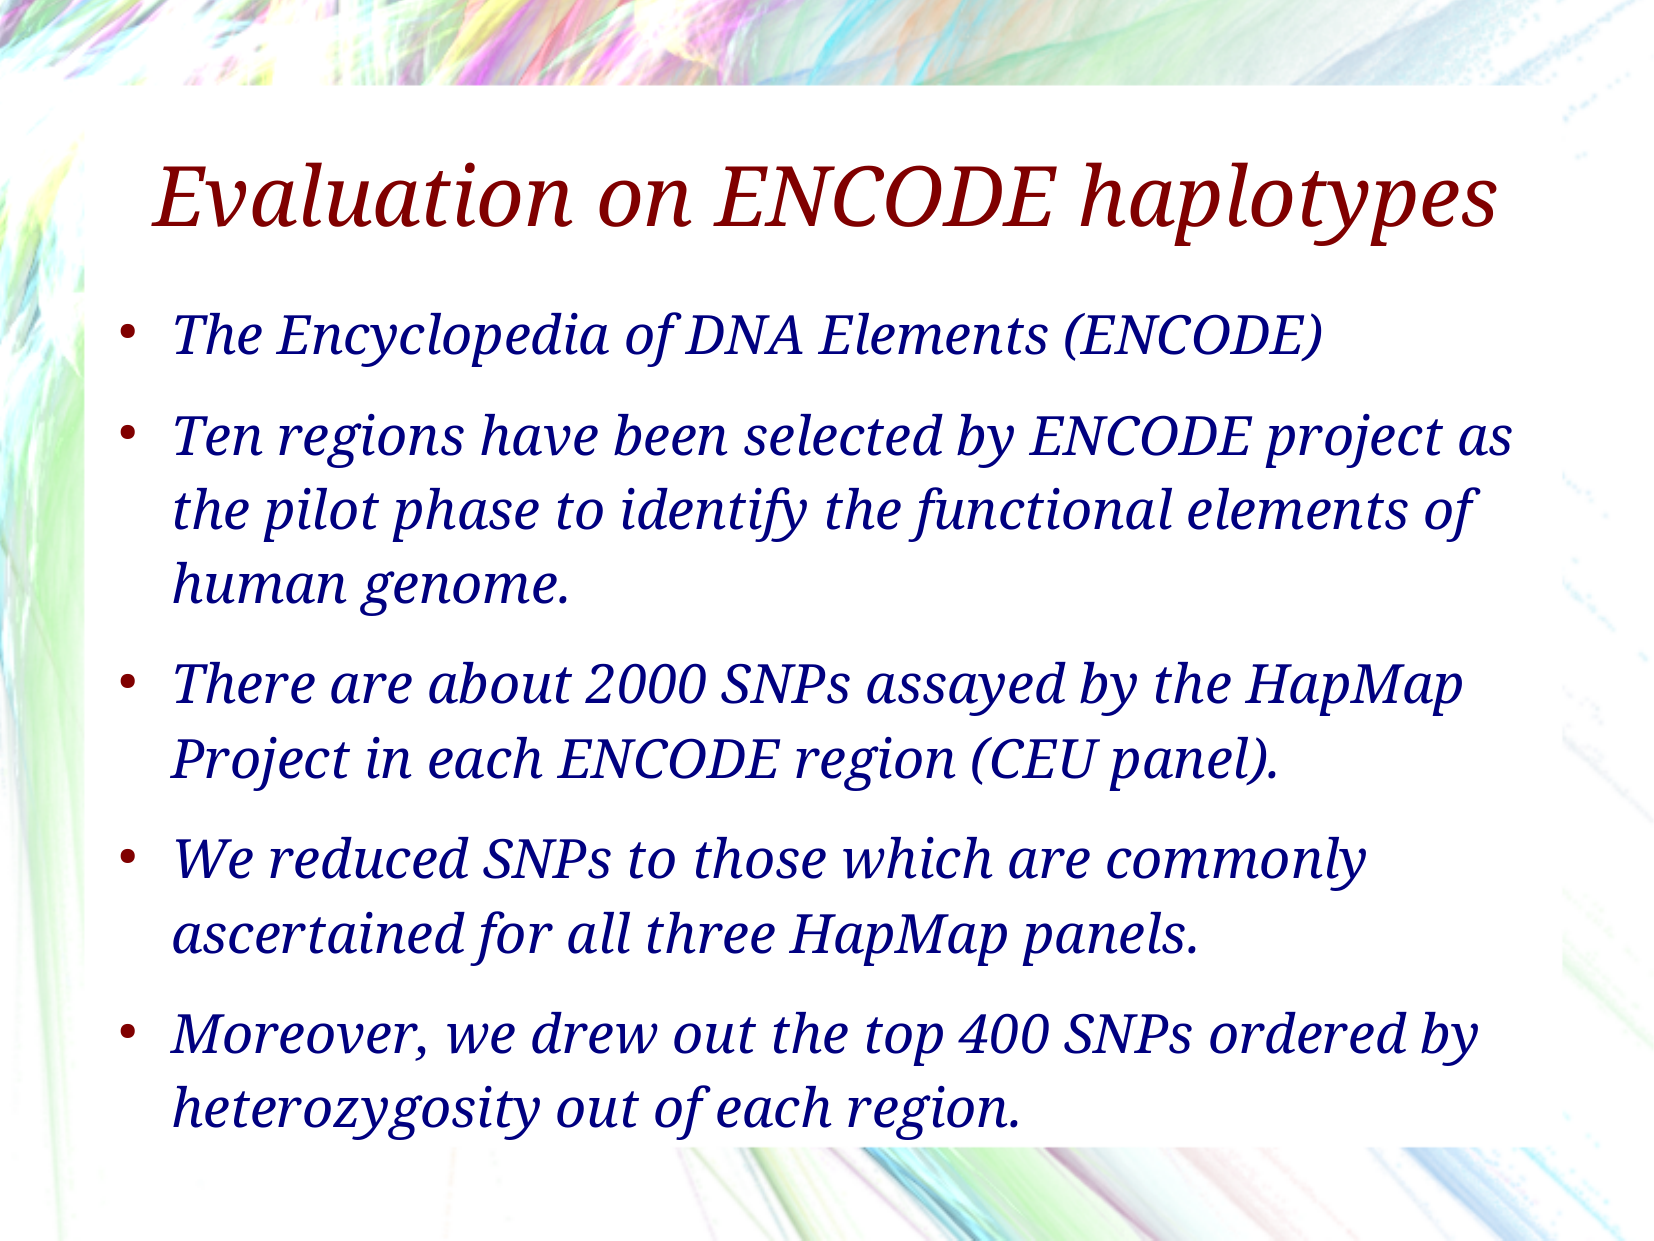

# Evaluation on ENCODE haplotypes
The Encyclopedia of DNA Elements (ENCODE)
Ten regions have been selected by ENCODE project as the pilot phase to identify the functional elements of human genome.
There are about 2000 SNPs assayed by the HapMap Project in each ENCODE region (CEU panel).
We reduced SNPs to those which are commonly ascertained for all three HapMap panels.
Moreover, we drew out the top 400 SNPs ordered by heterozygosity out of each region.